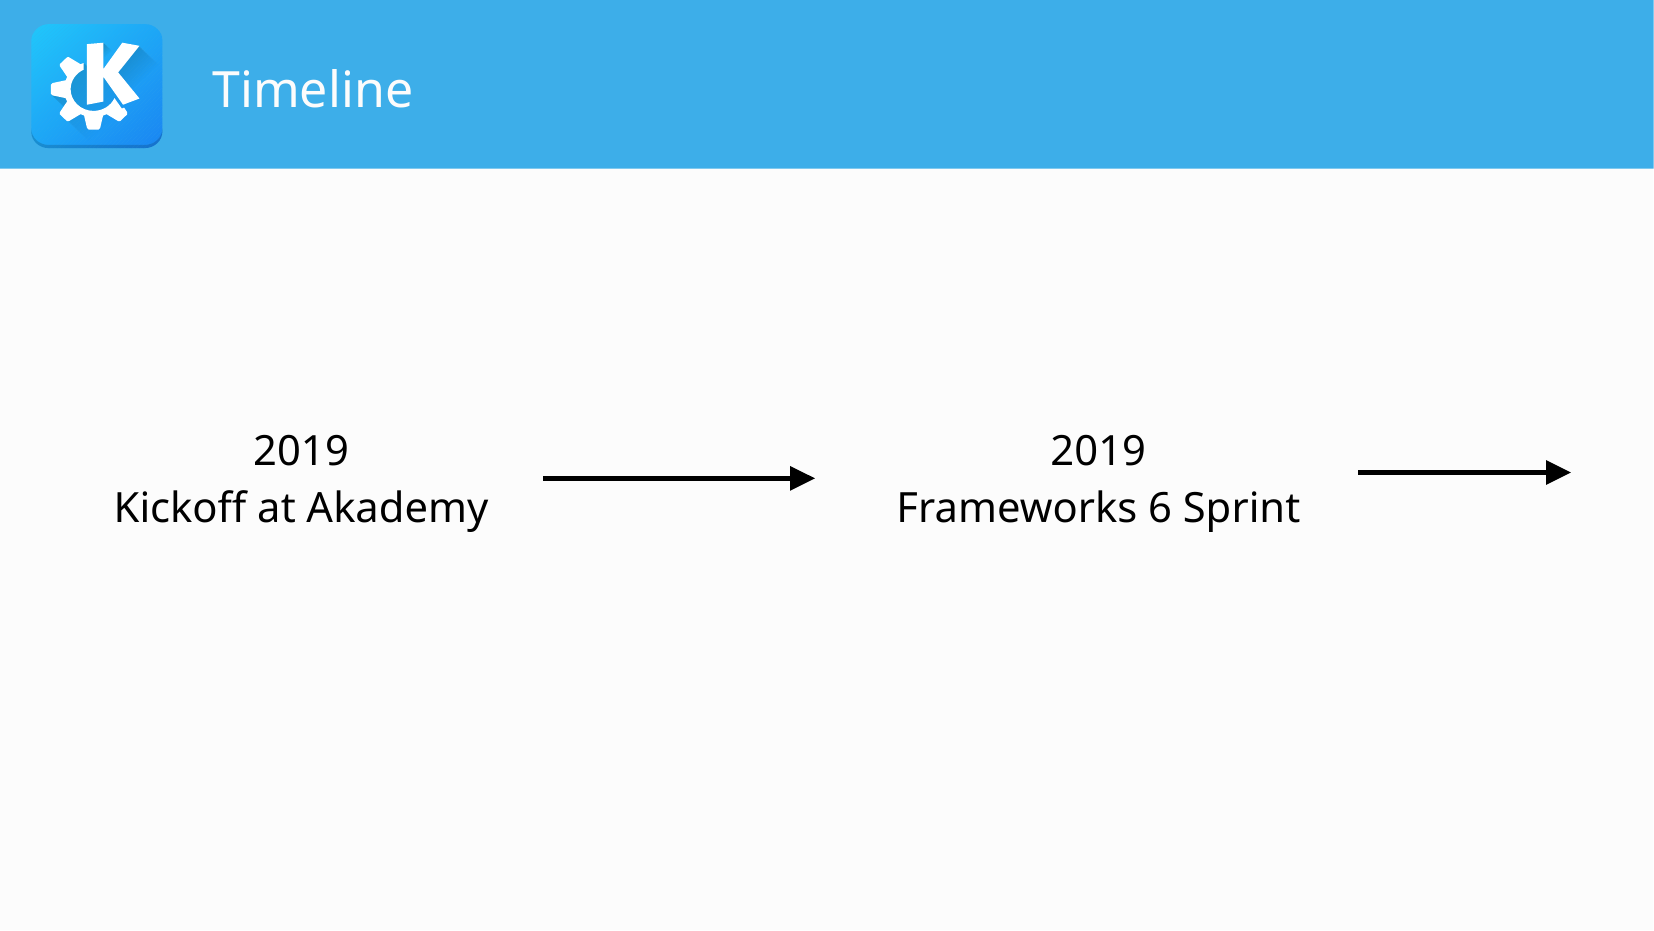

# Timeline
2019
Kickoff at Akademy
2019
Frameworks 6 Sprint